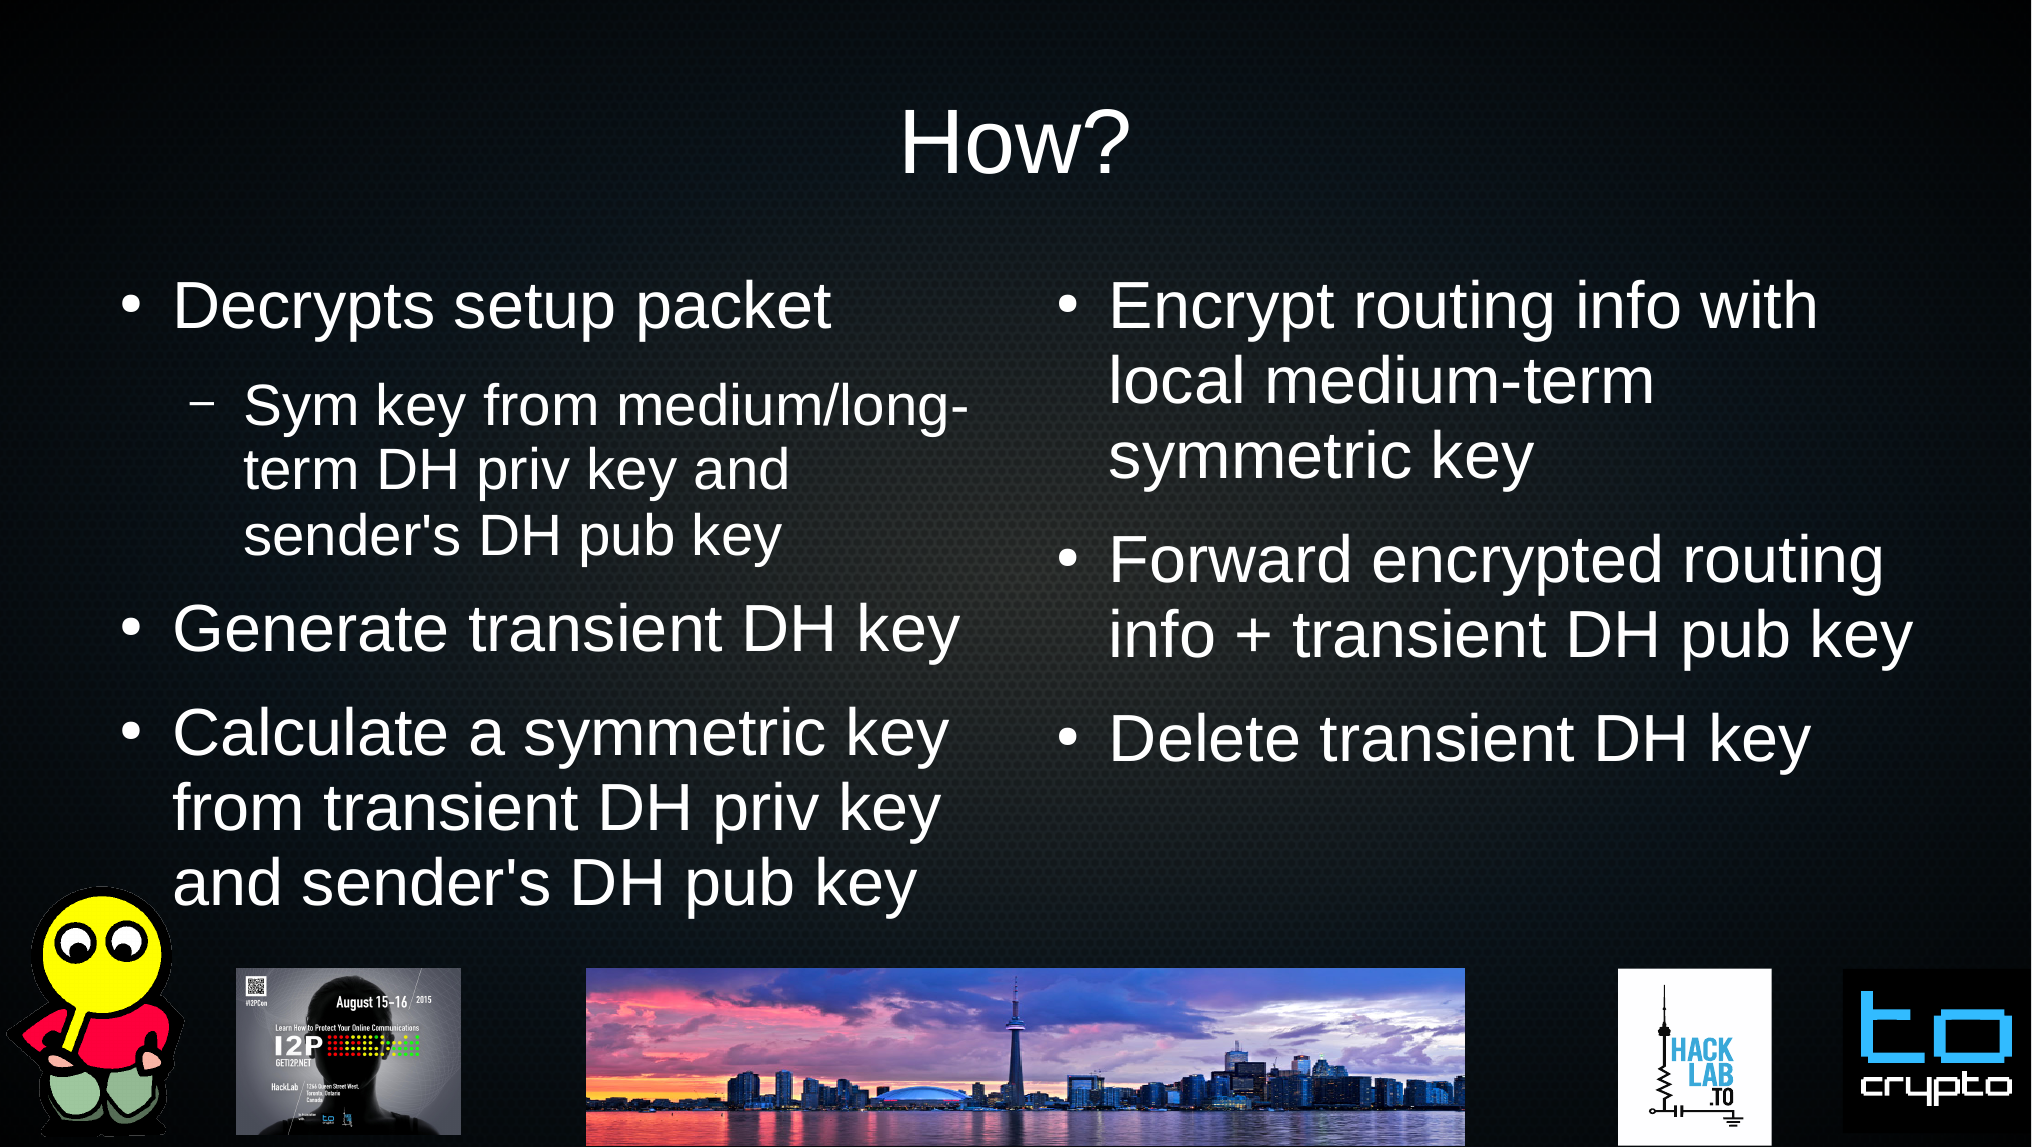

# How?
Decrypts setup packet
Sym key from medium/long-term DH priv key and sender's DH pub key
Generate transient DH key
Calculate a symmetric key from transient DH priv key and sender's DH pub key
Encrypt routing info with local medium-term symmetric key
Forward encrypted routing info + transient DH pub key
Delete transient DH key
16